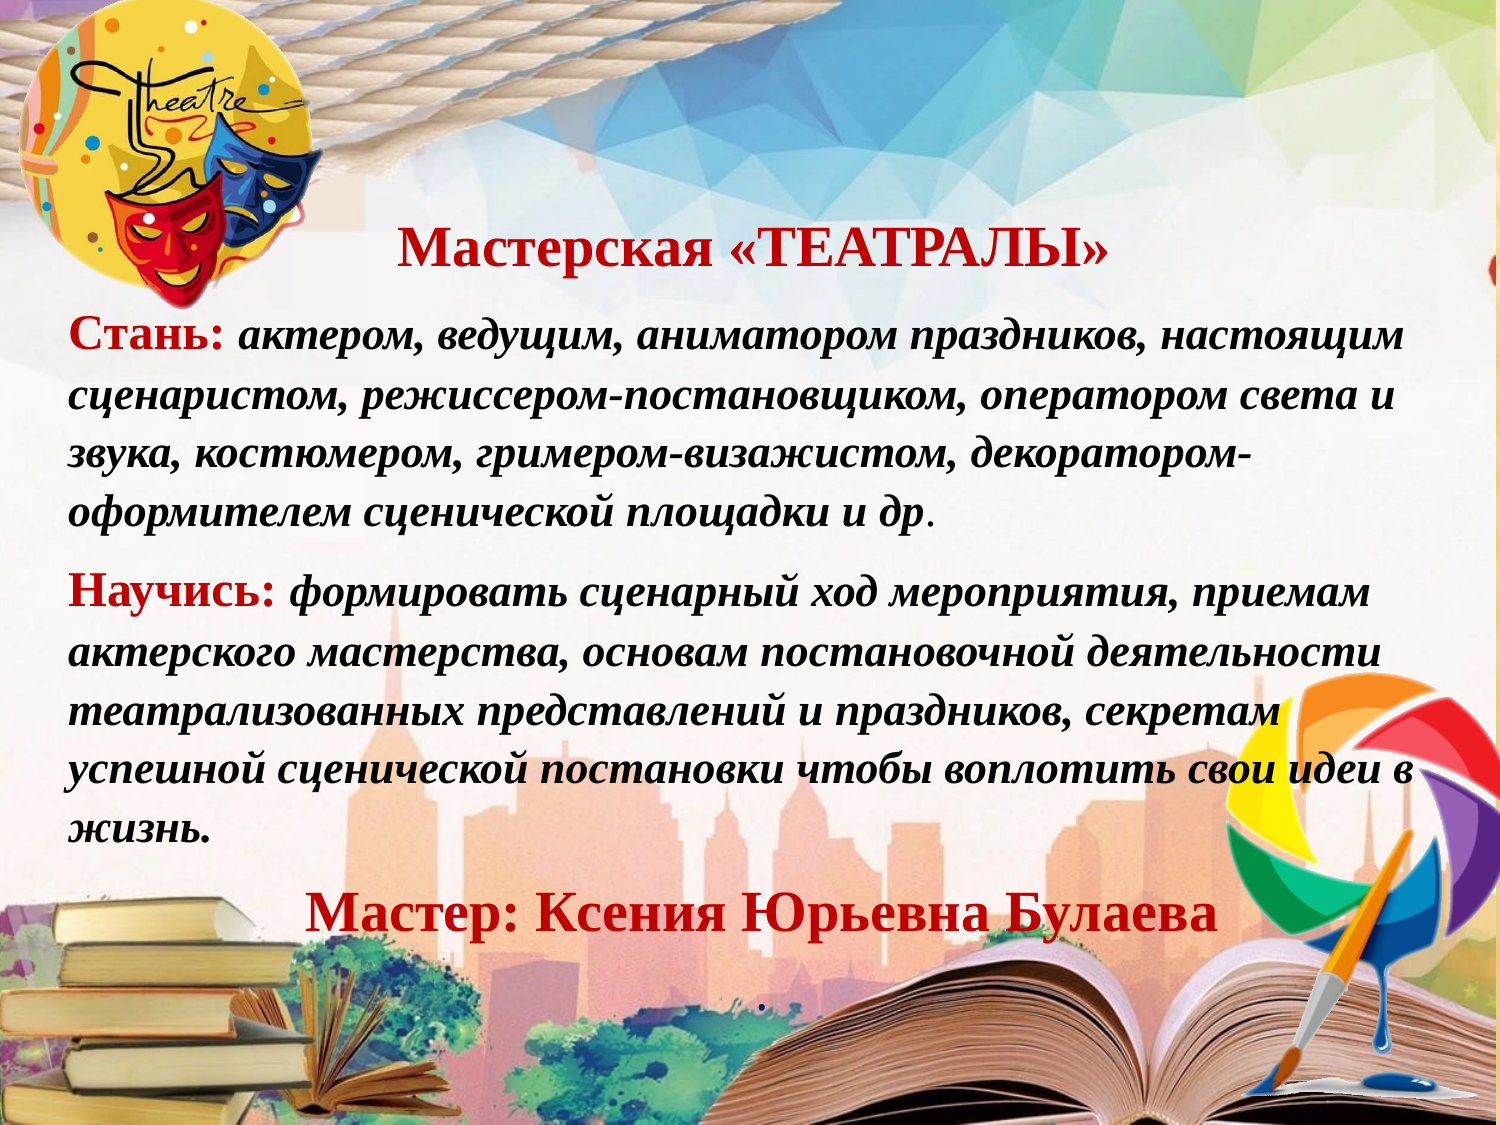

Мастерская «ТЕАТРАЛЫ»
Стань: актером, ведущим, аниматором праздников, настоящим сценаристом, режиссером-постановщиком, оператором света и звука, костюмером, гримером-визажистом, декоратором-оформителем сценической площадки и др.
Научись: формировать сценарный ход мероприятия, приемам актерского мастерства, основам постановочной деятельности театрализованных представлений и праздников, секретам успешной сценической постановки чтобы воплотить свои идеи в жизнь.
Мастер: Ксения Юрьевна Булаева
.